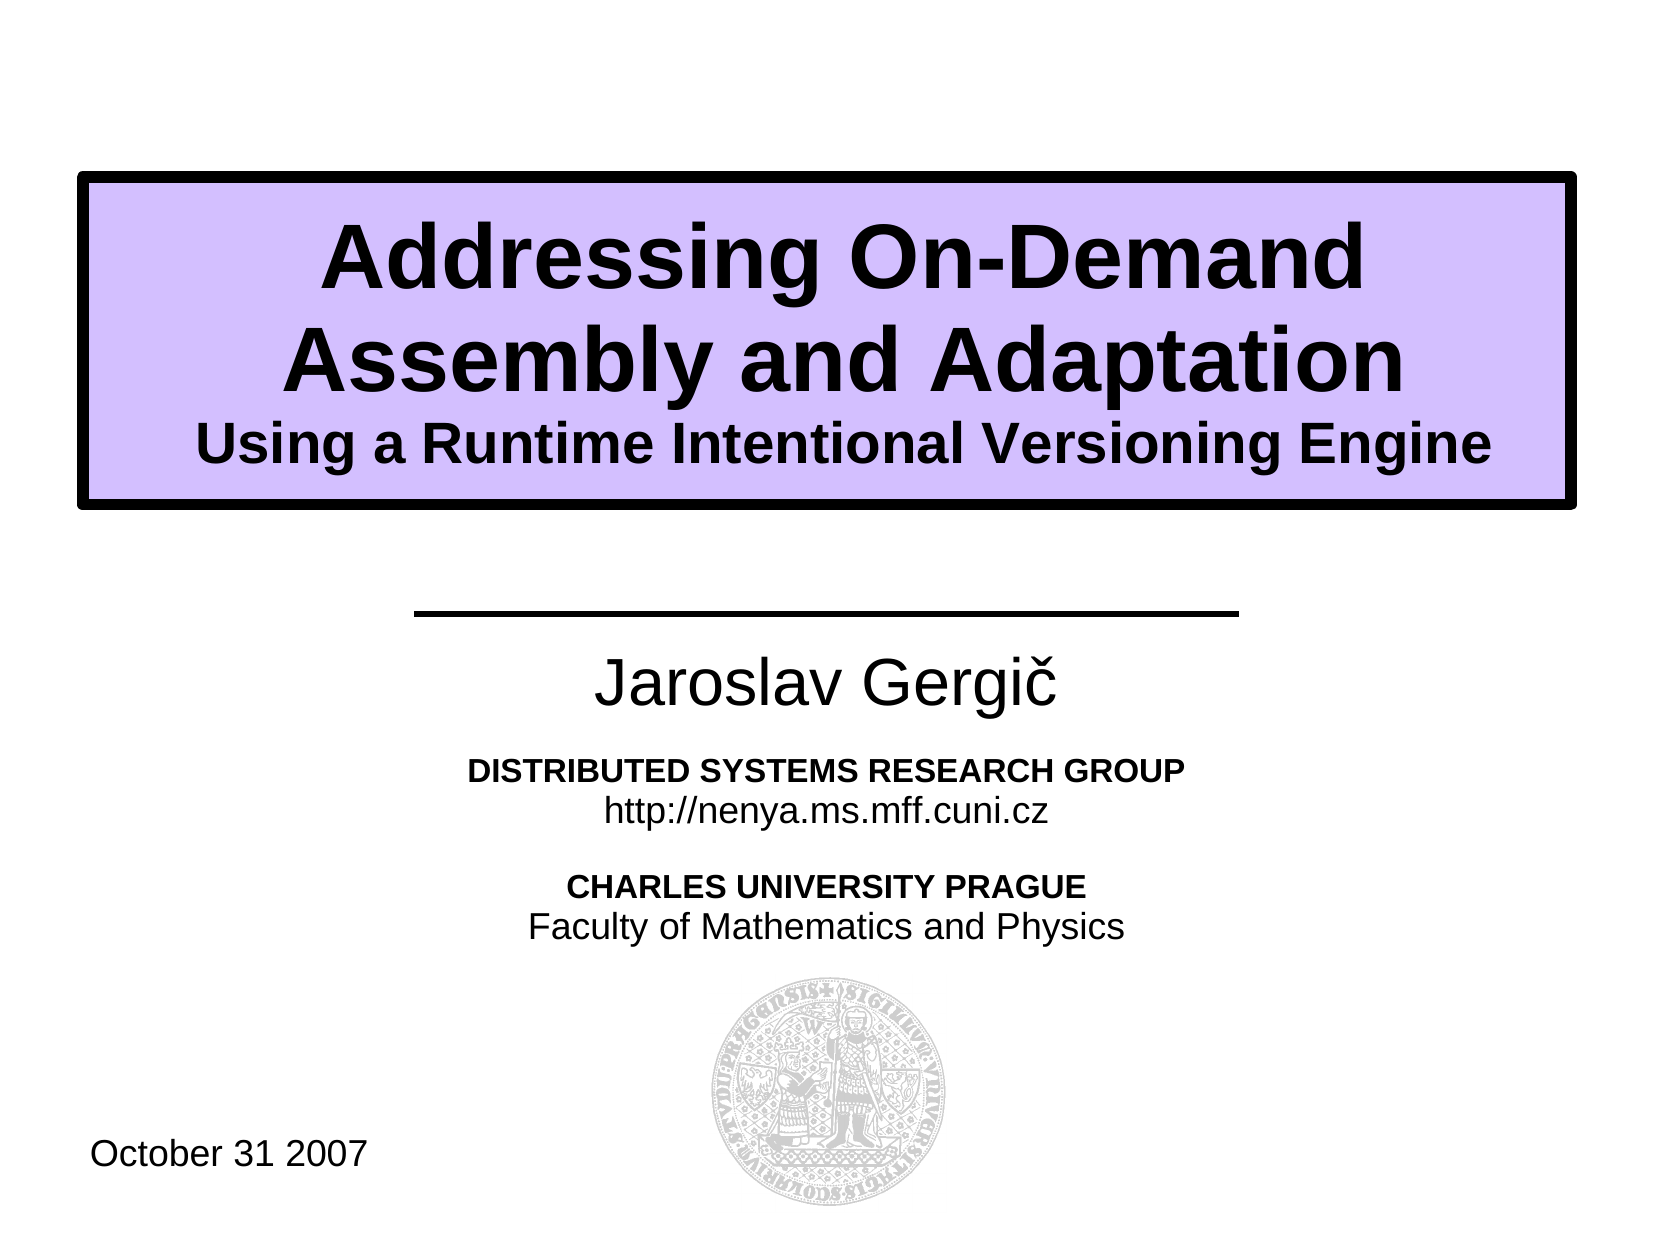

# Addressing On-Demand Assembly and Adaptation Using a Runtime Intentional Versioning Engine
October 31 2007